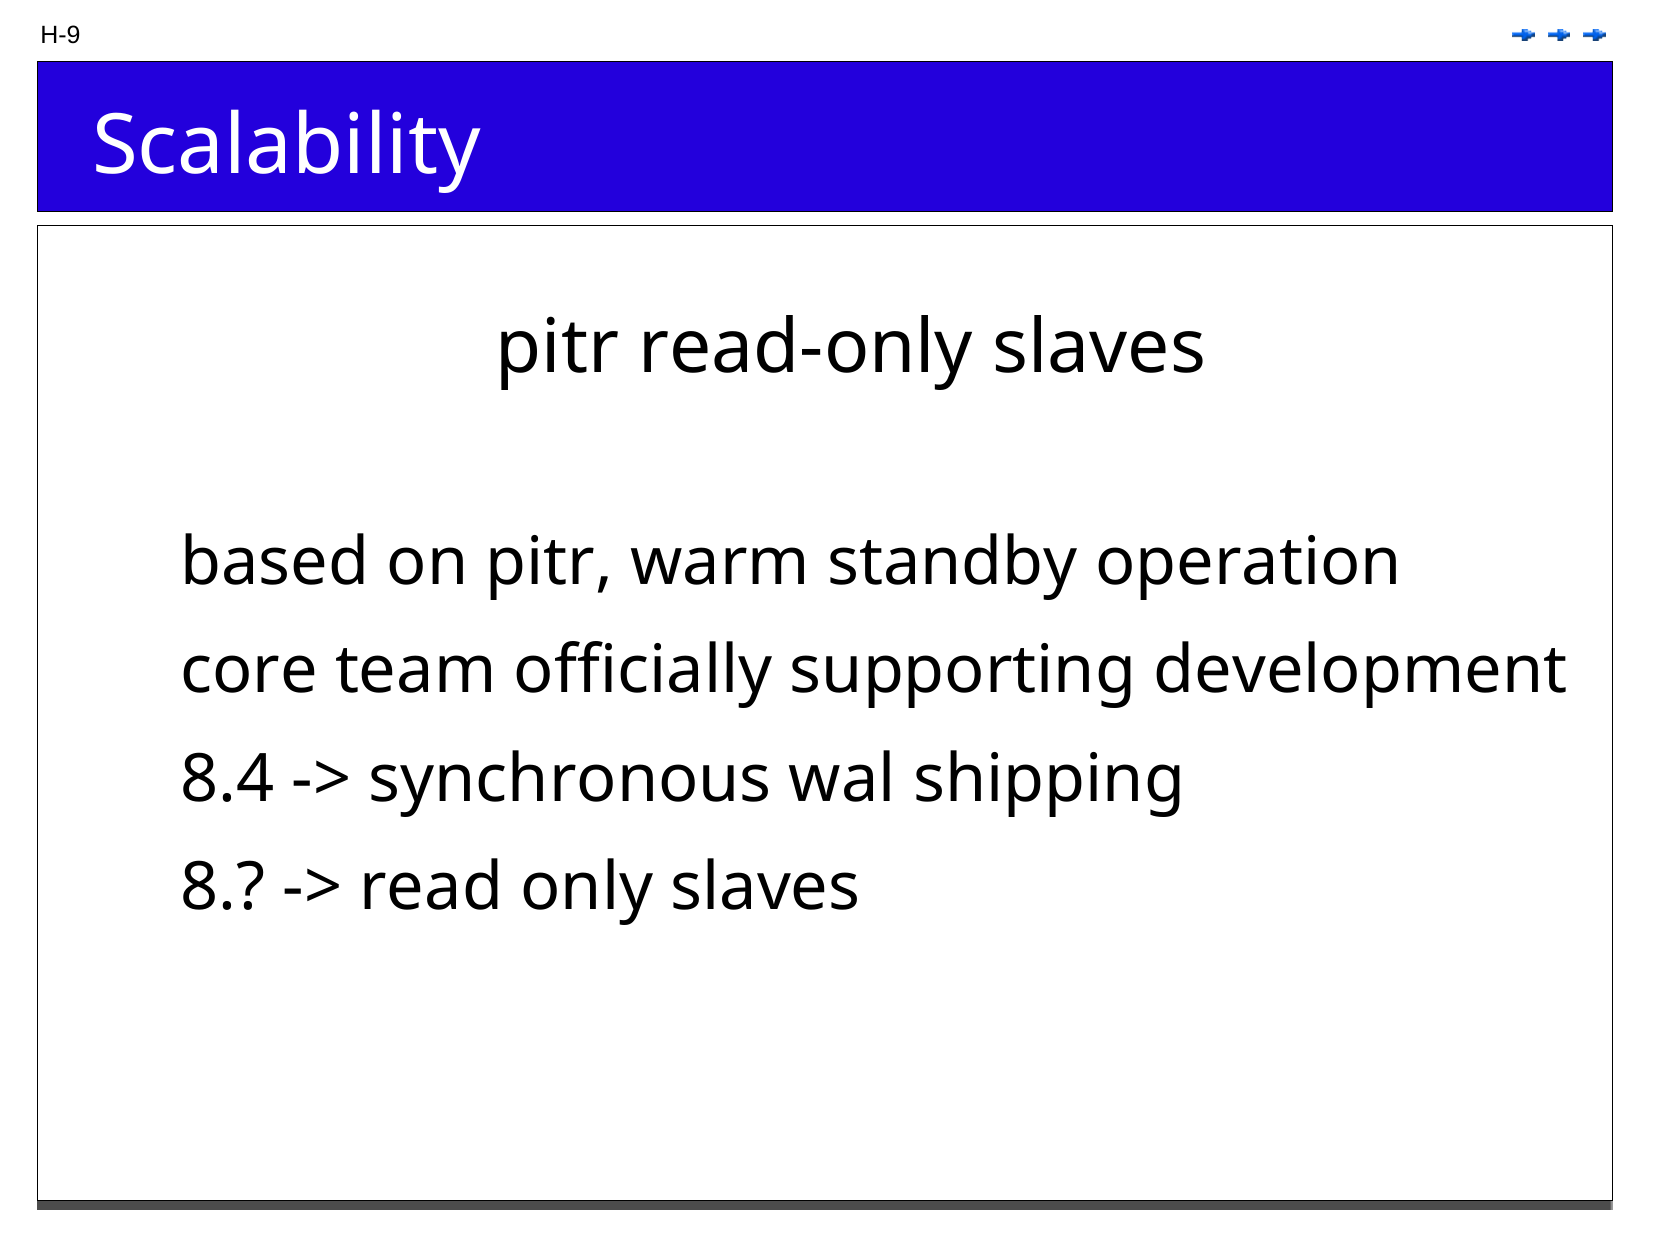

H-9
Scalability
pitr read-only slaves
 based on pitr, warm standby operation
 core team officially supporting development
 8.4 -> synchronous wal shipping
 8.? -> read only slaves